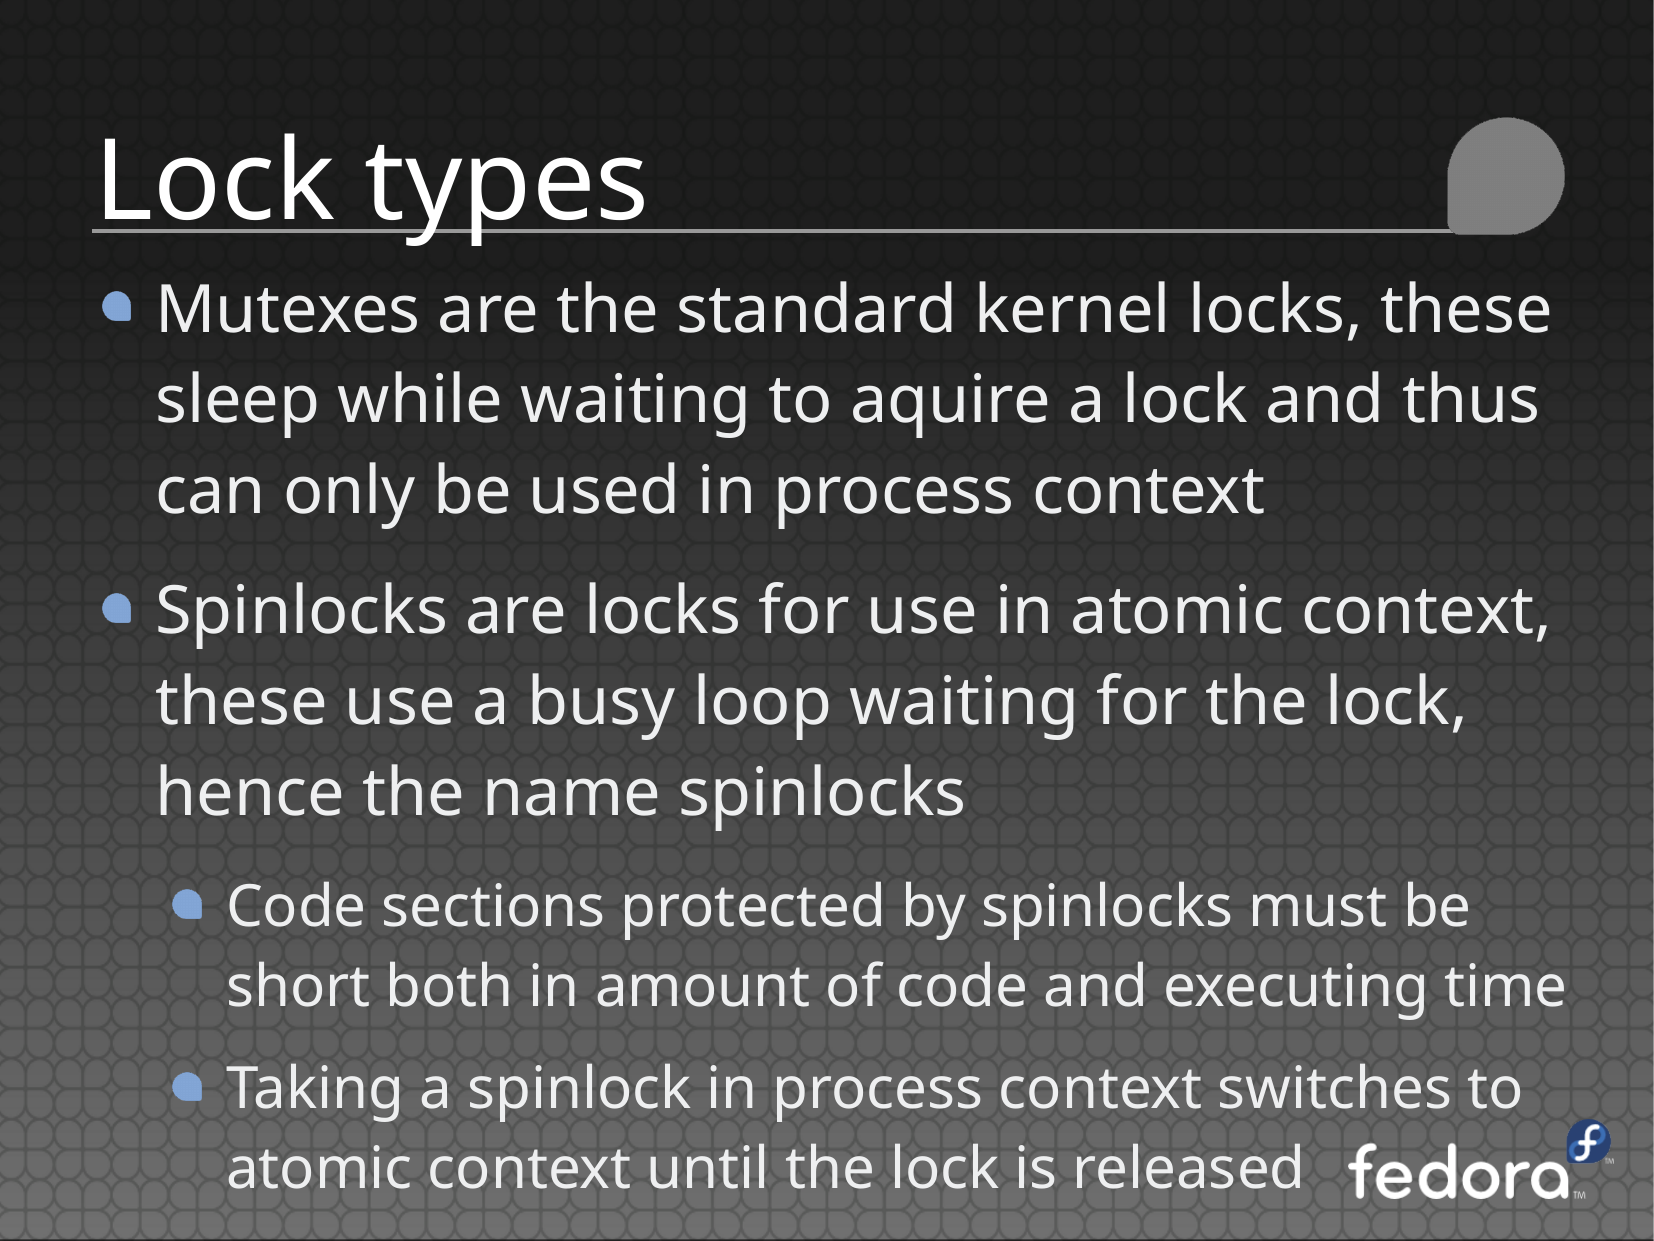

Lock types
# Mutexes are the standard kernel locks, these sleep while waiting to aquire a lock and thus can only be used in process context
Spinlocks are locks for use in atomic context, these use a busy loop waiting for the lock, hence the name spinlocks
Code sections protected by spinlocks must be short both in amount of code and executing time
Taking a spinlock in process context switches to atomic context until the lock is released
No sleeping while holding a spinlock!